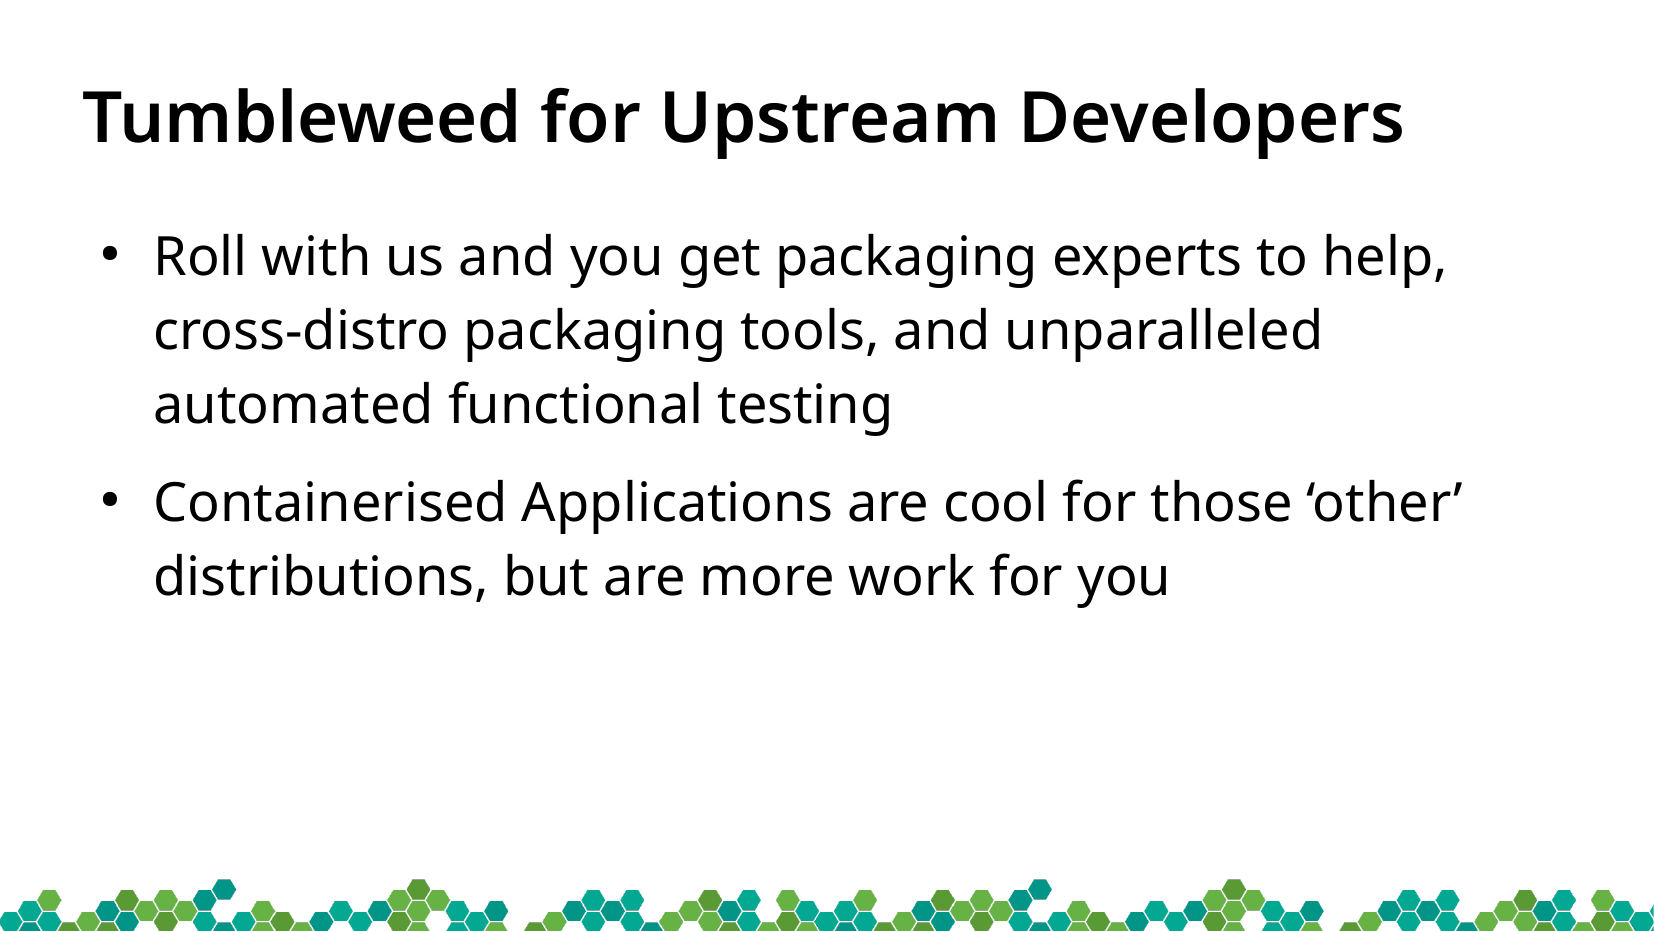

# Tumbleweed for Upstream Developers
Roll with us and you get packaging experts to help, cross-distro packaging tools, and unparalleled automated functional testing
Containerised Applications are cool for those ‘other’ distributions, but are more work for you